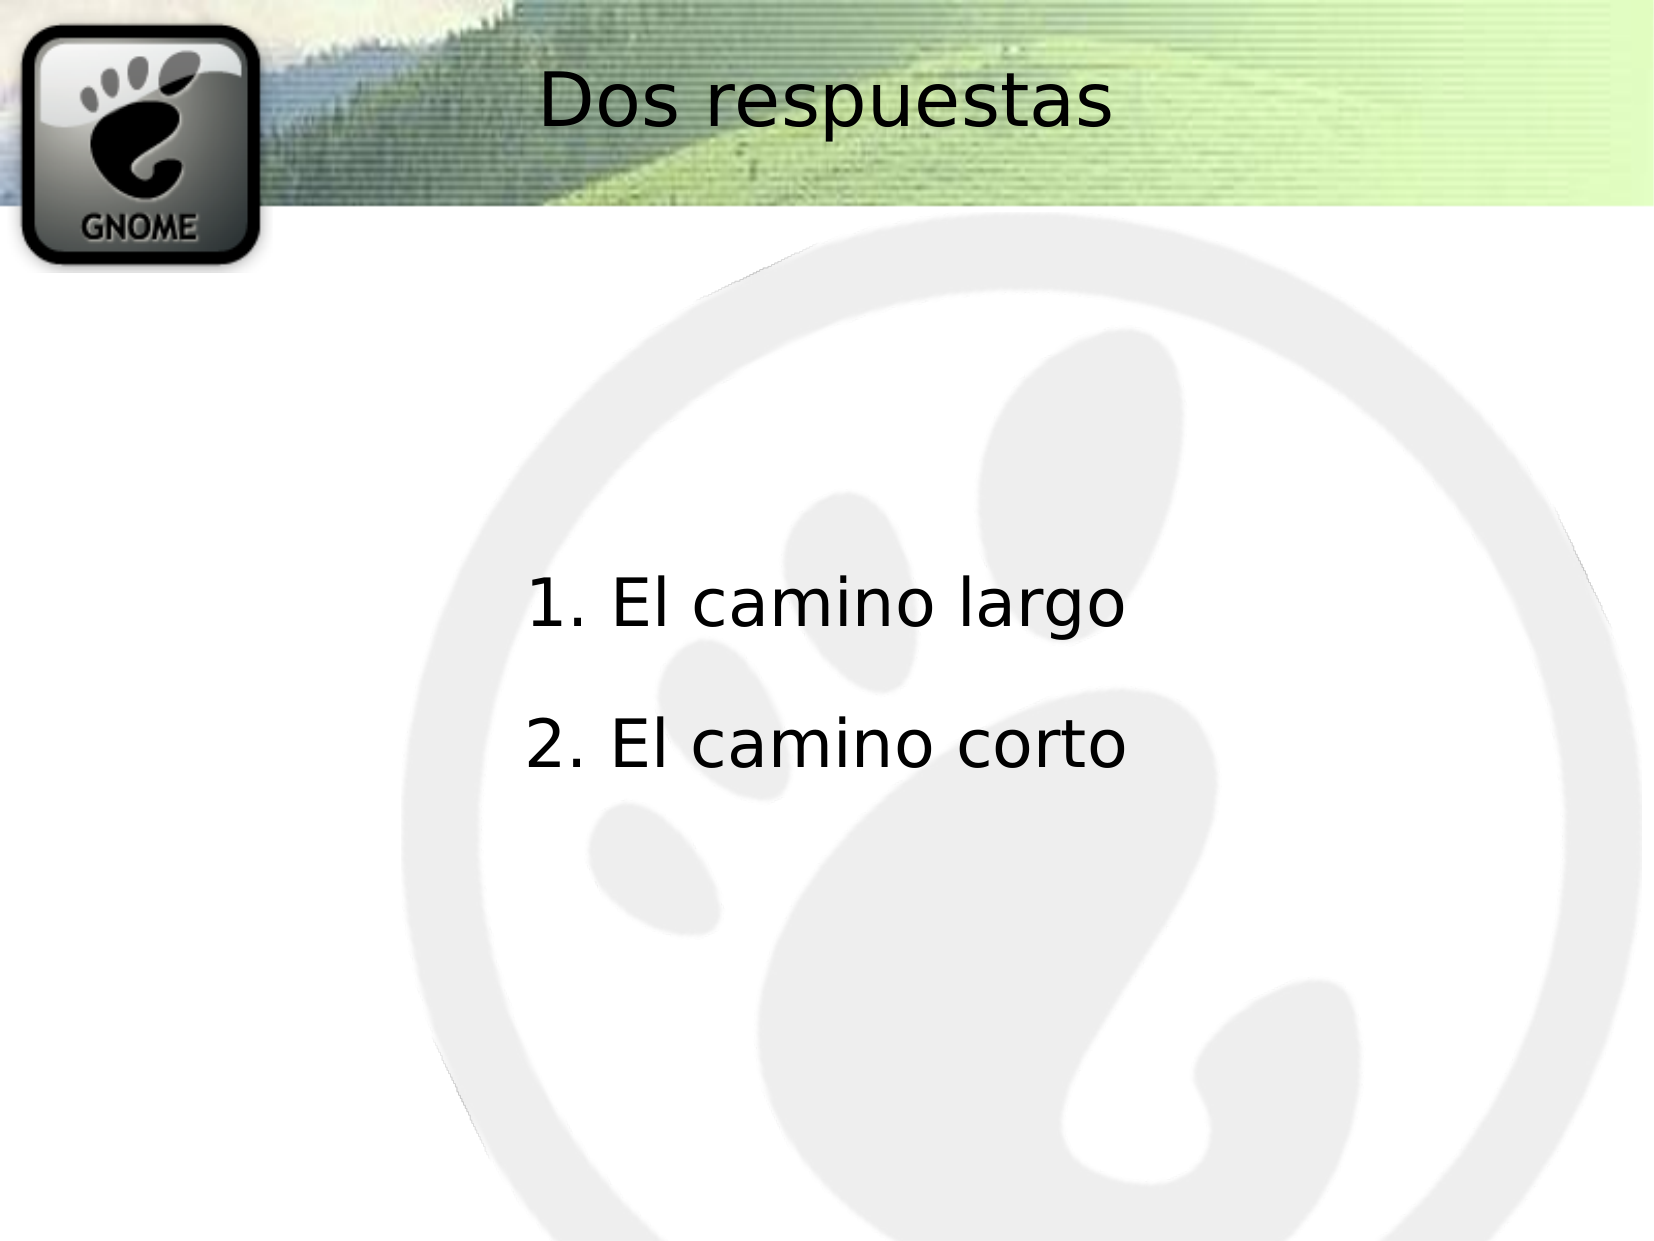

# Dos respuestas
1. El camino largo
2. El camino corto